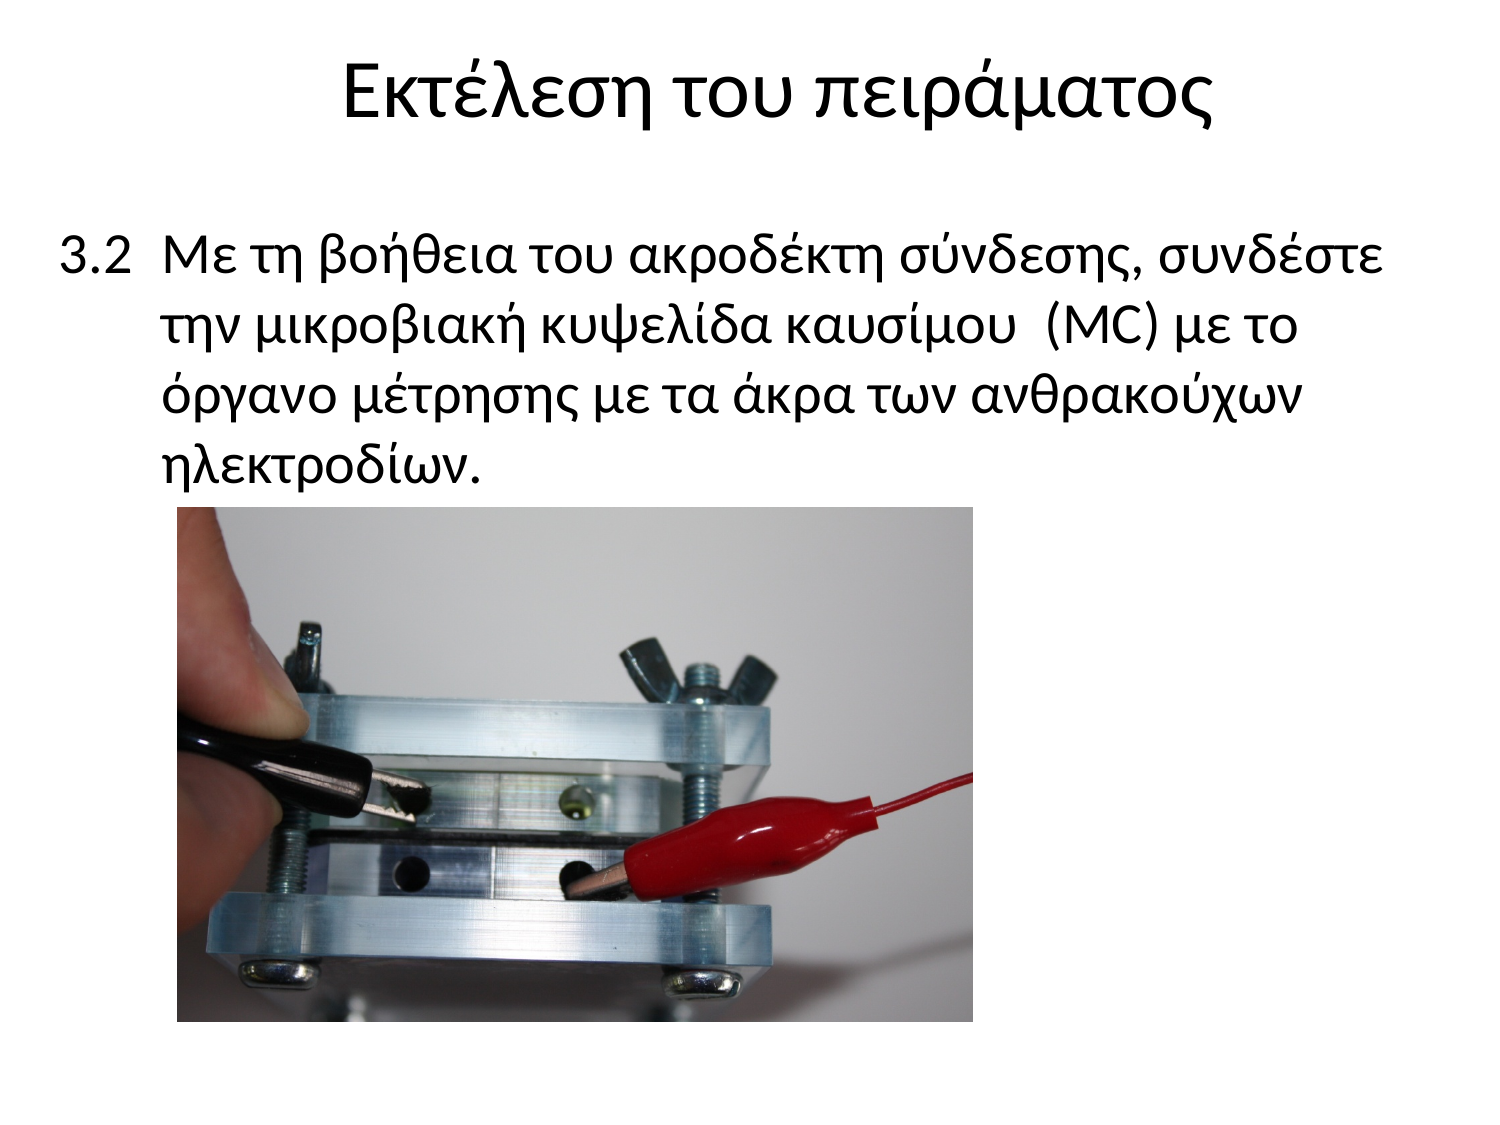

# Εκτέλεση του πειράματος
3.2	Με τη βοήθεια του ακροδέκτη σύνδεσης, συνδέστε την μικροβιακή κυψελίδα καυσίμου (MC) με το όργανο μέτρησης με τα άκρα των ανθρακούχων ηλεκτροδίων.